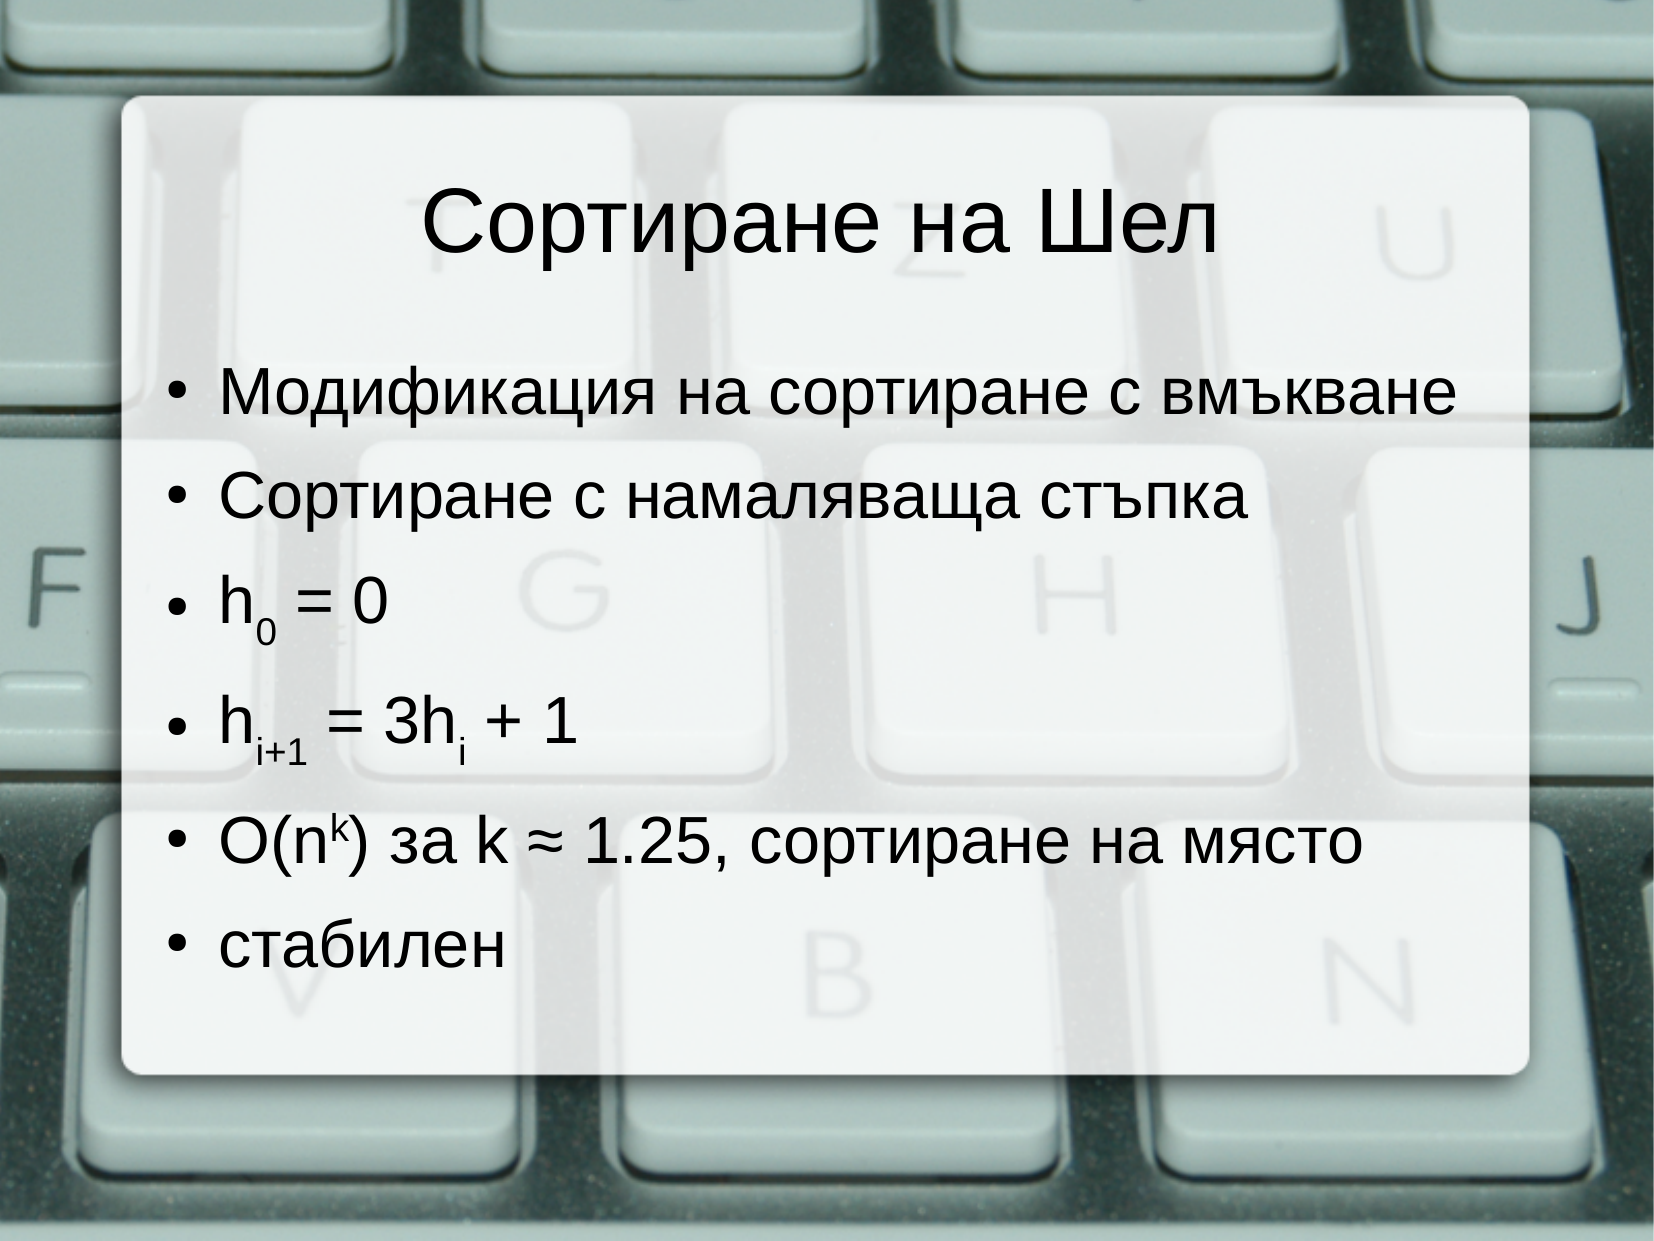

# Сортиране на Шел
Модификация на сортиране с вмъкване
Сортиране с намаляваща стъпка
h0 = 0
hi+1 = 3hi + 1
O(nk) за k ≈ 1.25, сортиране на място
стабилен